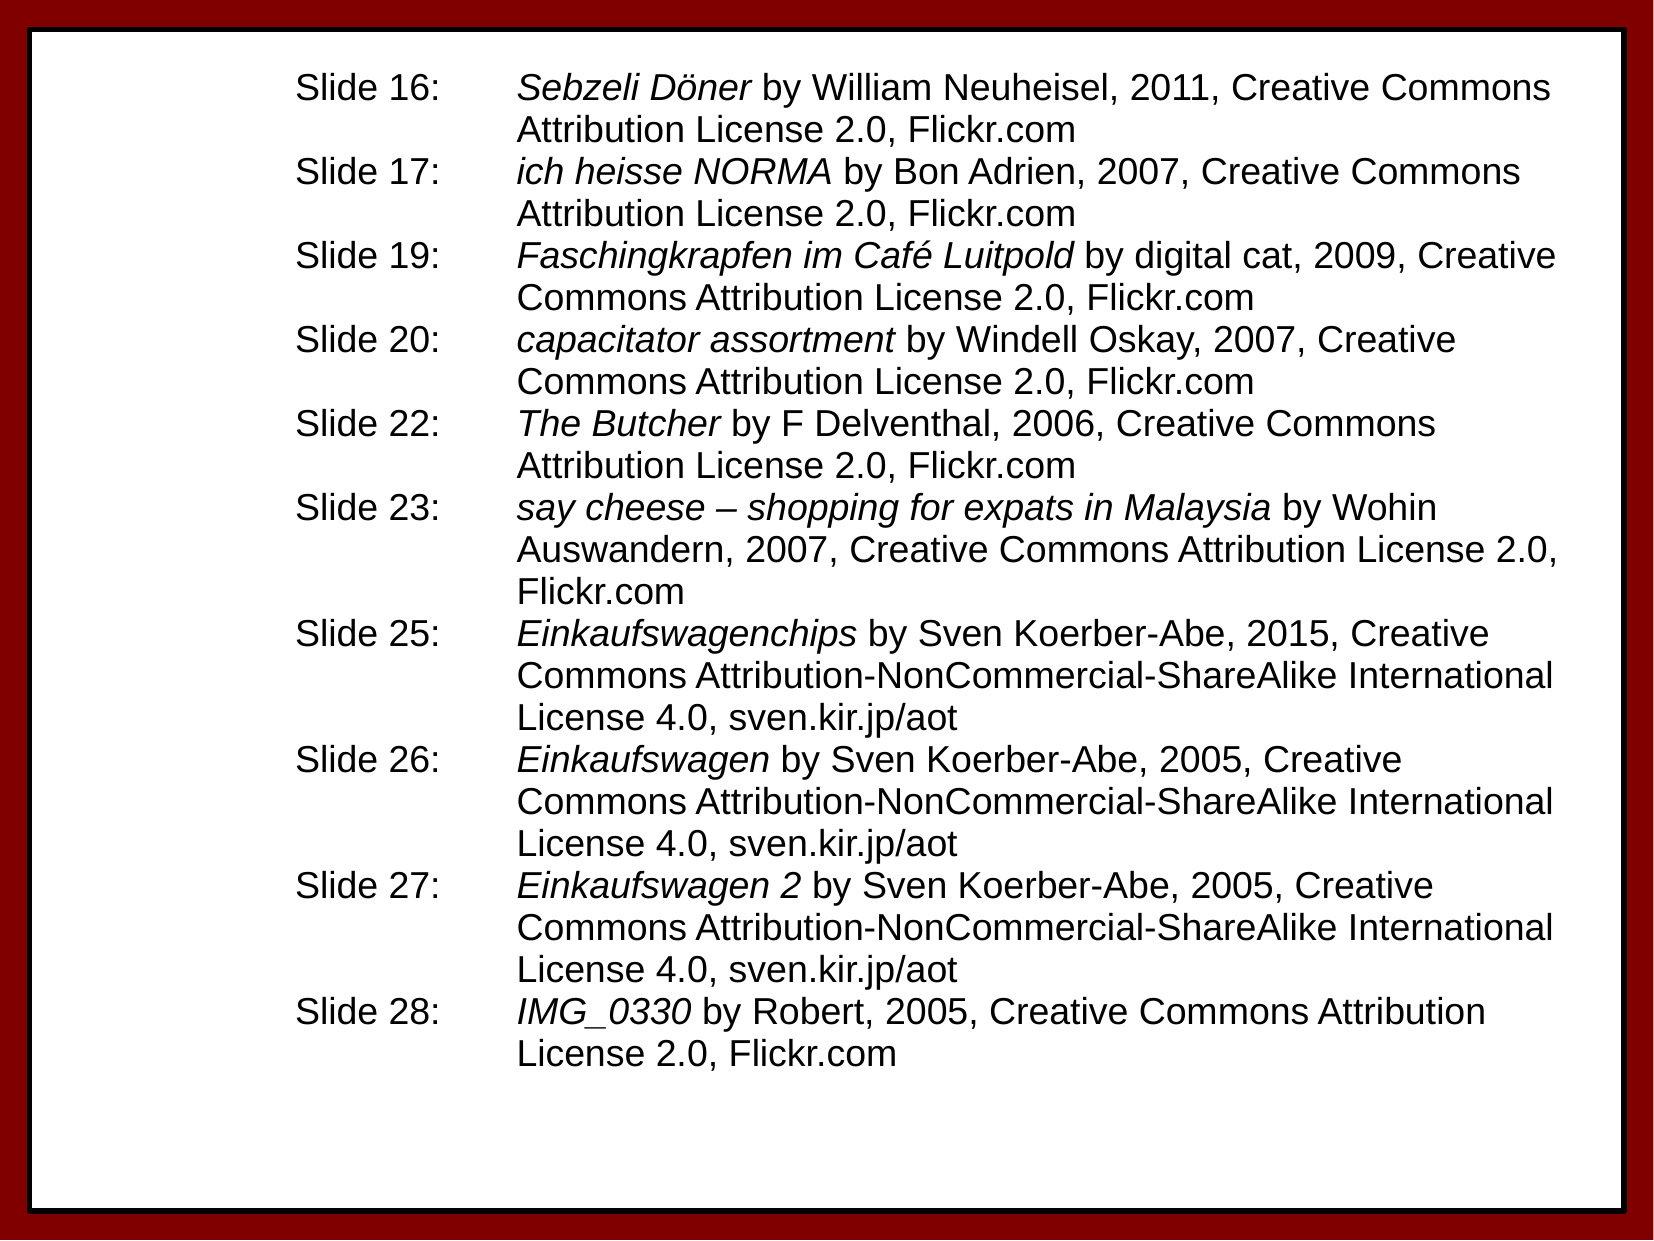

Slide 16:		Sebzeli Döner by William Neuheisel, 2011, Creative Commons 						Attribution License 2.0, Flickr.com
			Slide 17:		ich heisse NORMA by Bon Adrien, 2007, Creative Commons 							Attribution License 2.0, Flickr.com
			Slide 19:		Faschingkrapfen im Café Luitpold by digital cat, 2009, Creative 						Commons Attribution License 2.0, Flickr.com
			Slide 20:		capacitator assortment by Windell Oskay, 2007, Creative 								Commons Attribution License 2.0, Flickr.com
			Slide 22:		The Butcher by F Delventhal, 2006, Creative Commons 								Attribution License 2.0, Flickr.com
			Slide 23:		say cheese – shopping for expats in Malaysia by Wohin 								Auswandern, 2007, Creative Commons Attribution License 2.0, 						Flickr.com
			Slide 25:		Einkaufswagenchips by Sven Koerber-Abe, 2015, Creative 							Commons Attribution-NonCommercial-ShareAlike International 						License 4.0, sven.kir.jp/aot
			Slide 26:		Einkaufswagen by Sven Koerber-Abe, 2005, Creative 								Commons Attribution-NonCommercial-ShareAlike International 						License 4.0, sven.kir.jp/aot
			Slide 27:		Einkaufswagen 2 by Sven Koerber-Abe, 2005, Creative 								Commons Attribution-NonCommercial-ShareAlike International 						License 4.0, sven.kir.jp/aot
			Slide 28:		IMG_0330 by Robert, 2005, Creative Commons Attribution							License 2.0, Flickr.com